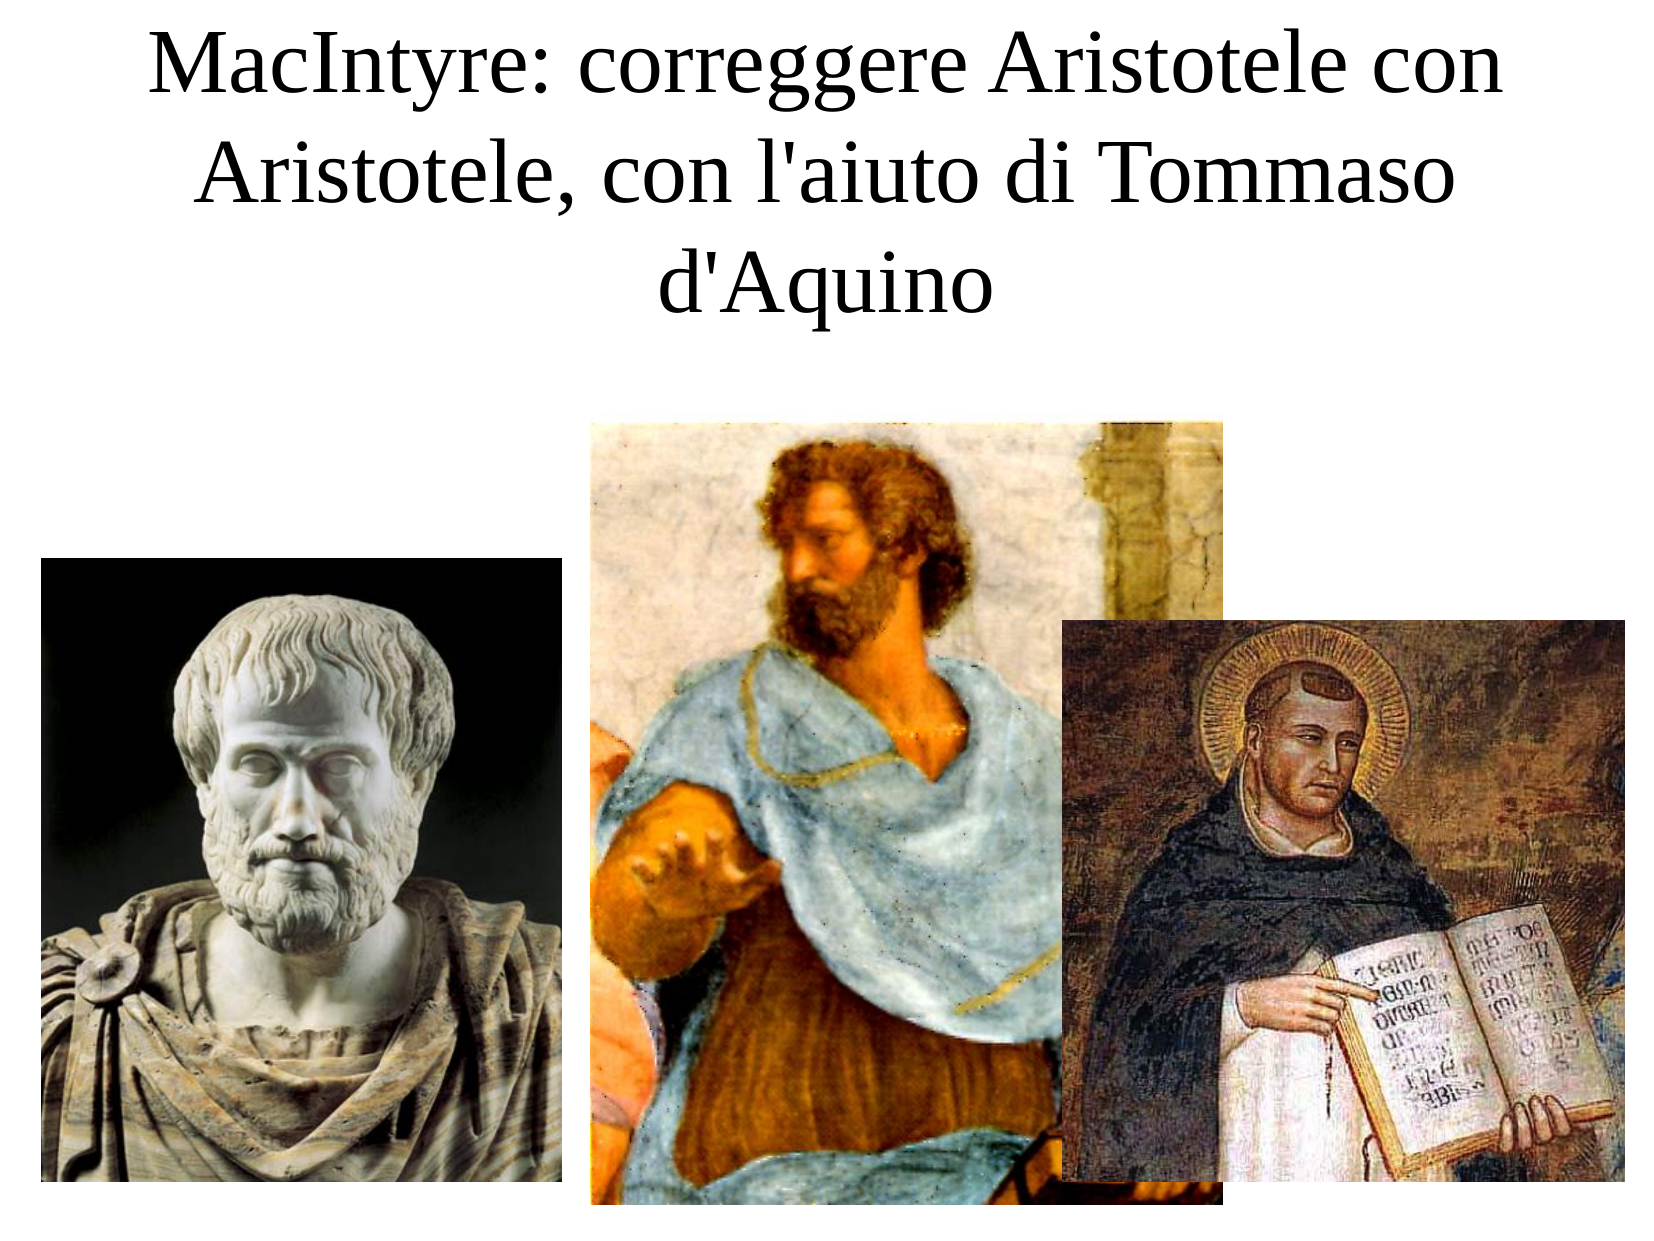

# MacIntyre: correggere Aristotele con Aristotele, con l'aiuto di Tommaso d'Aquino